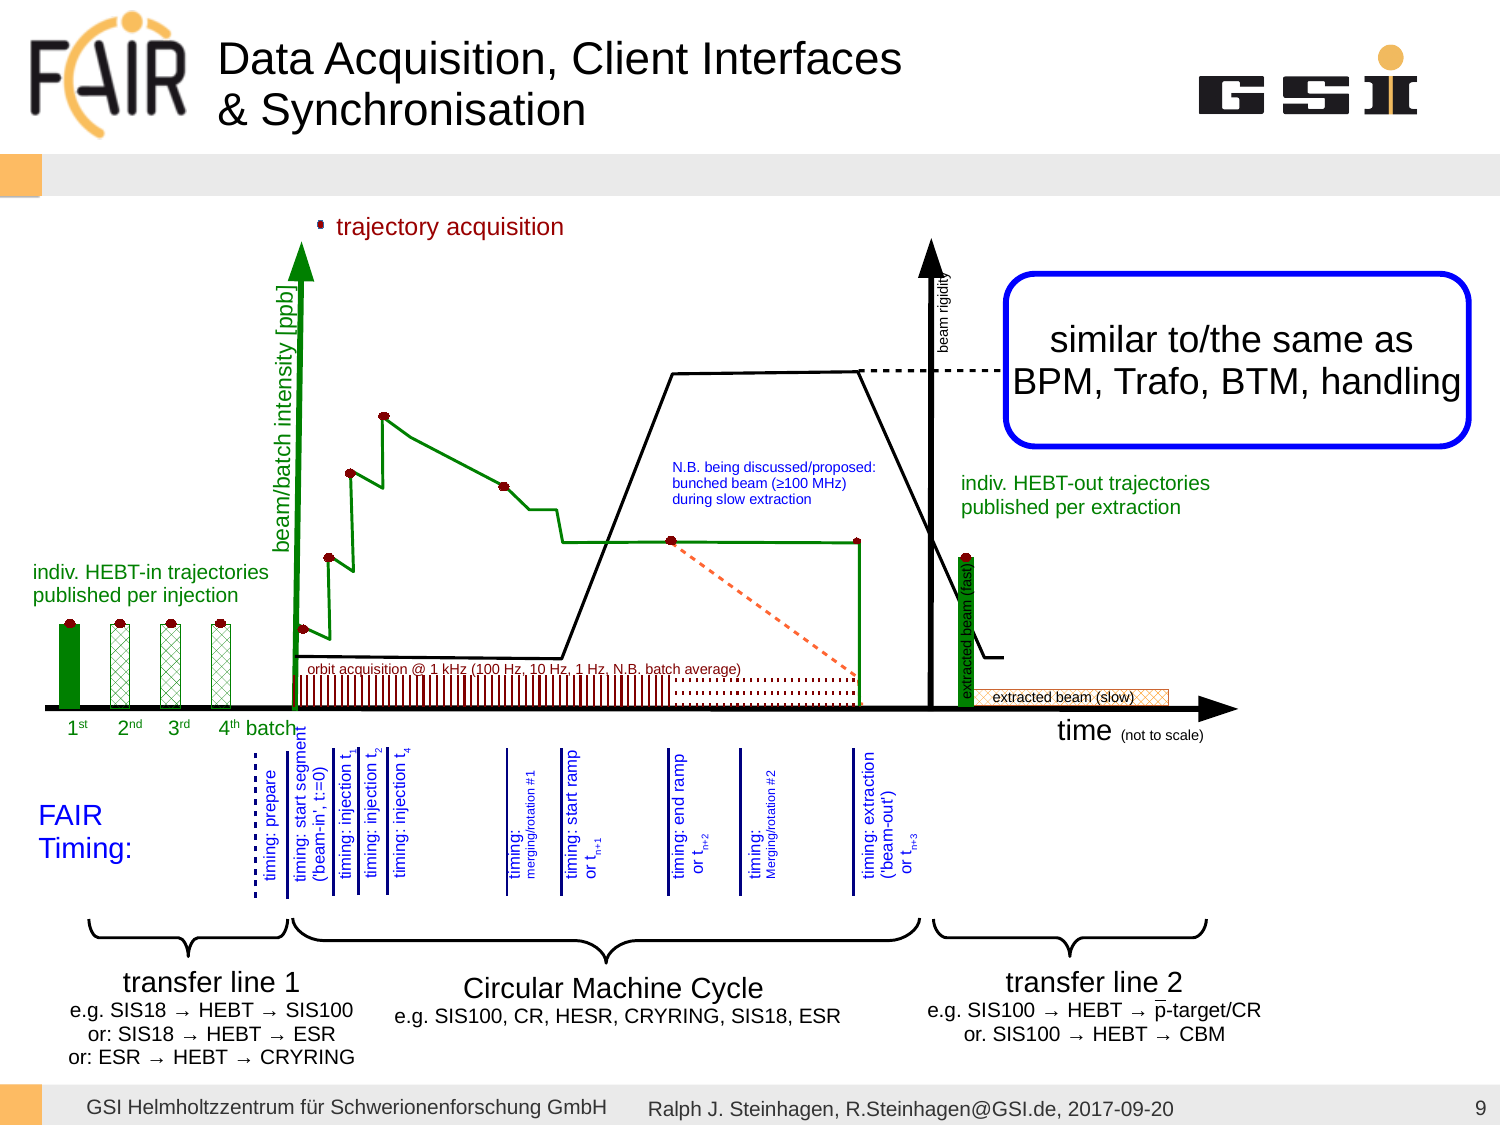

# Data Acquisition, Client Interfaces & Synchronisation
trajectory acquisition
beam rigidity
HEBT rigidity
beam/batch intensity [ppb]
similar to/the same as
BPM, Trafo, BTM, handling
indiv. HEBT-out trajectories
published per extraction
extracted beam (fast)
N.B. being discussed/proposed:
bunched beam (≥100 MHz)
during slow extraction
extracted beam (slow)
indiv. HEBT-in trajectories
published per injection
1st
2nd
3rd
4th batch
orbit acquisition @ 1 kHz (100 Hz, 10 Hz, 1 Hz, N.B. batch average)
time (not to scale)
timing: injection t4
timing: injection t2
timing:
merging/rotation #1
timing: end ramp
 or tn+2
timing:
Merging/rotation #2
timing: extraction
('beam-out')
 or tn+3
timing: injection t1
timing: start ramp
or tn+1
timing: prepare
timing: start segment
('beam-in', t:=0)
FAIR Timing:
transfer line 1
e.g. SIS18 → HEBT → SIS100
or: SIS18 → HEBT → ESR
or: ESR → HEBT → CRYRING
transfer line 2
e.g. SIS100 → HEBT → p-target/CR
or. SIS100 → HEBT → CBM
Circular Machine Cycle
e.g. SIS100, CR, HESR, CRYRING, SIS18, ESR